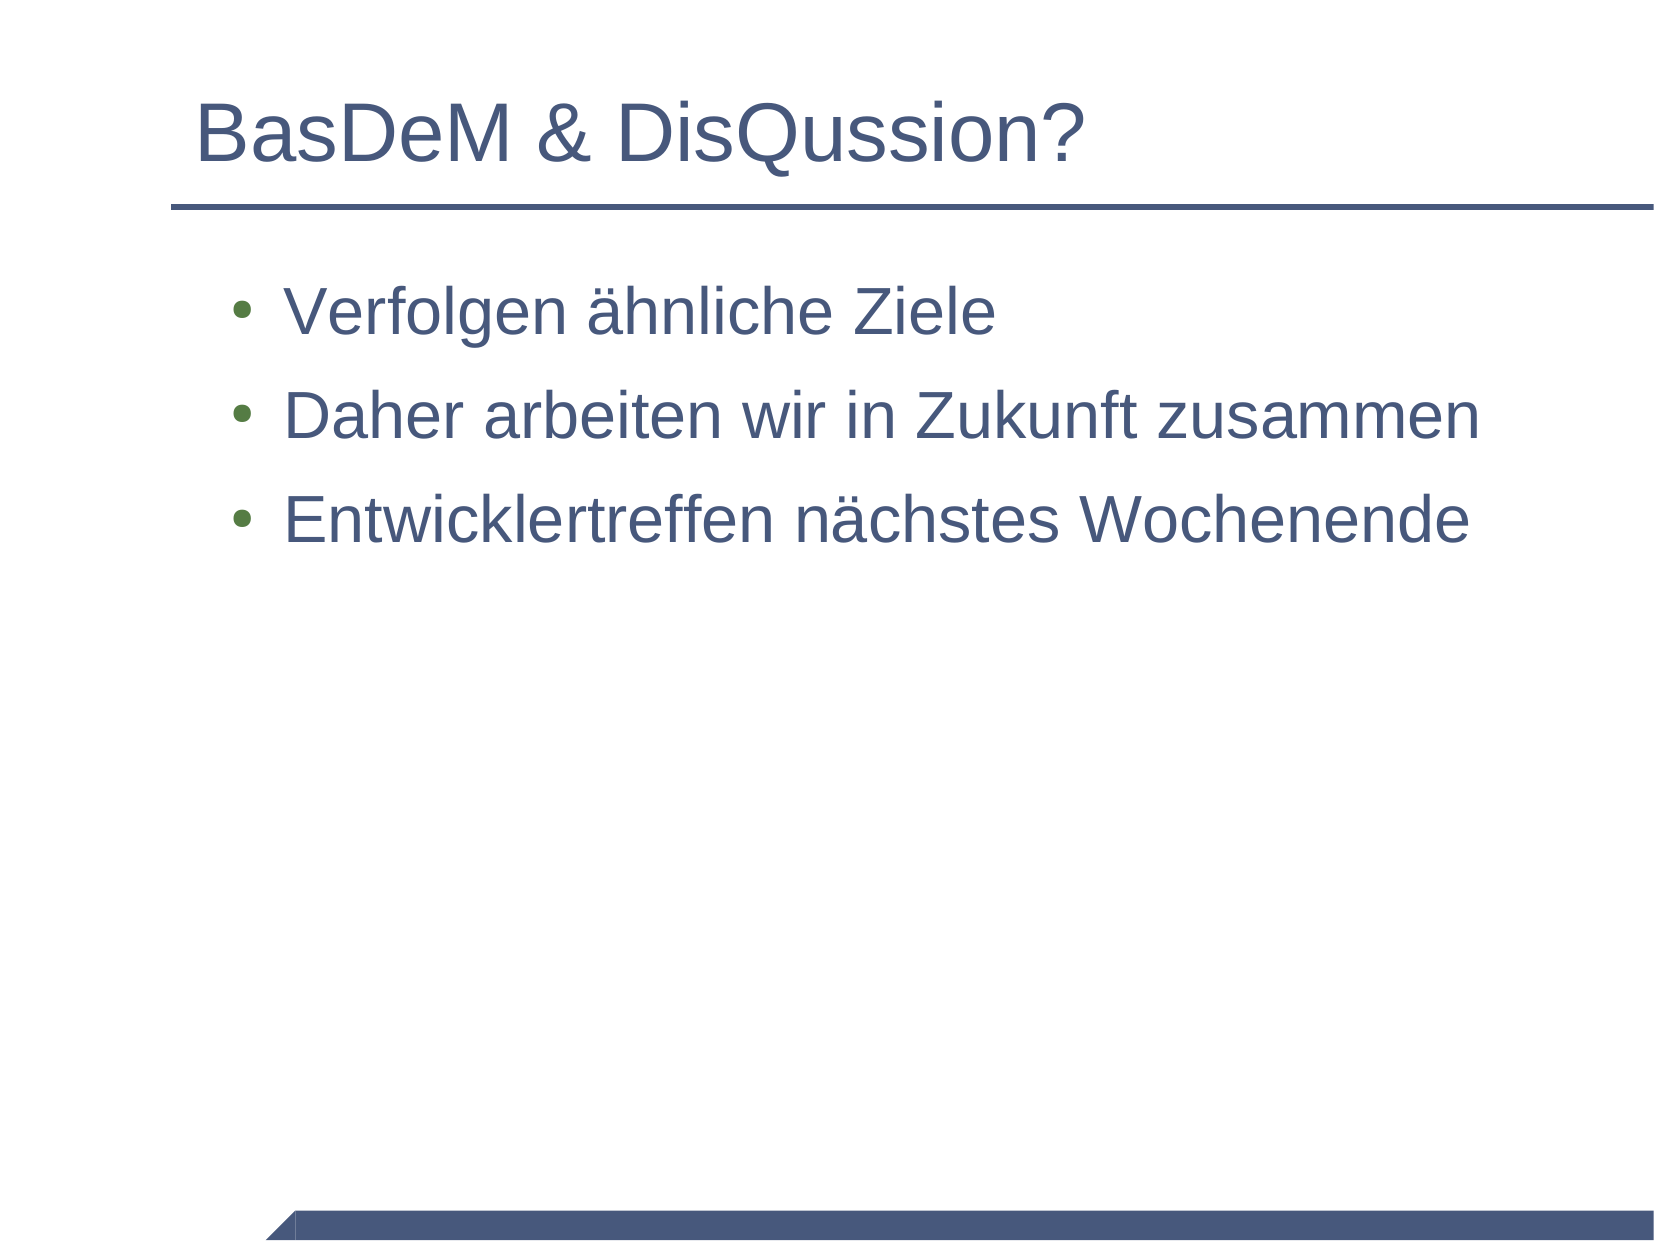

# BasDeM & DisQussion?
Verfolgen ähnliche Ziele
Daher arbeiten wir in Zukunft zusammen
Entwicklertreffen nächstes Wochenende